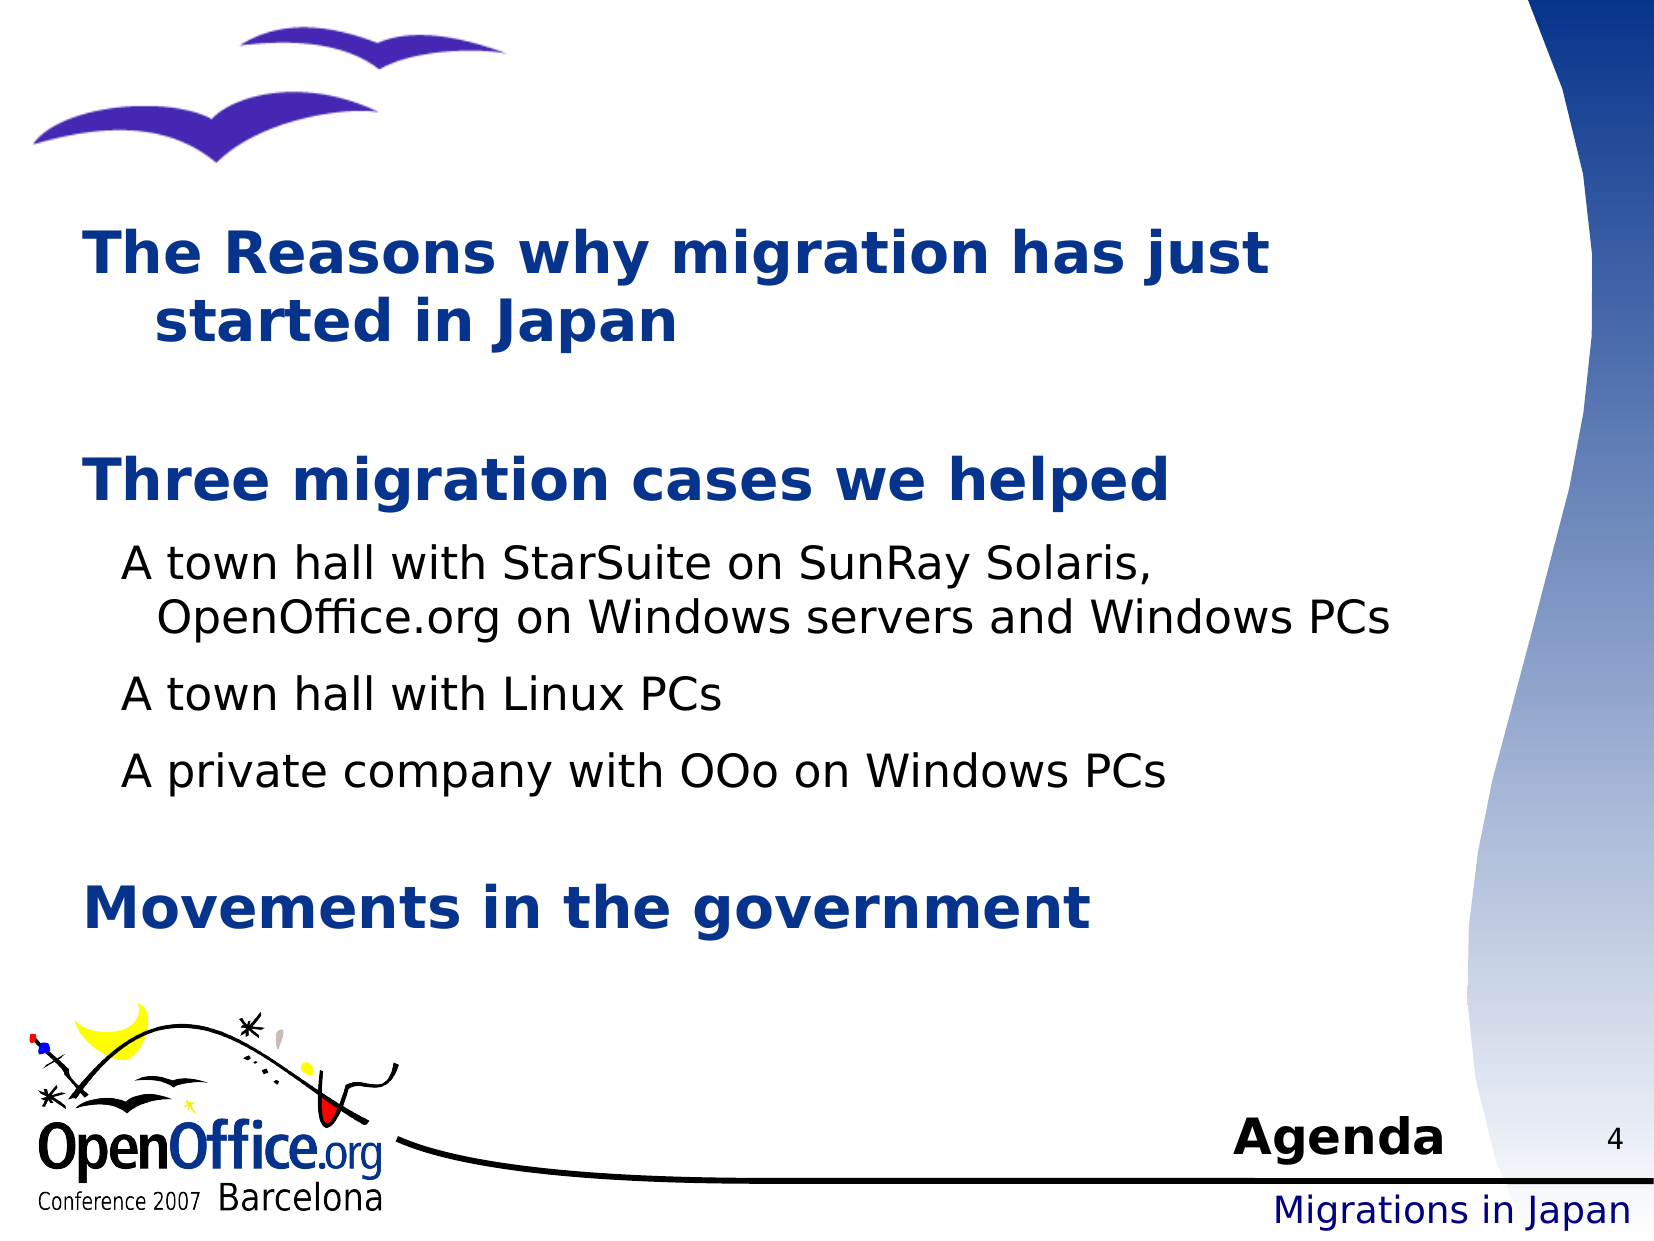

The Reasons why migration has just
 started in Japan
 Three migration cases we helped
A town hall with StarSuite on SunRay Solaris,
OpenOffice.org on Windows servers and Windows PCs
A town hall with Linux PCs
A private company with OOo on Windows PCs
 Movements in the government
# Agenda
4